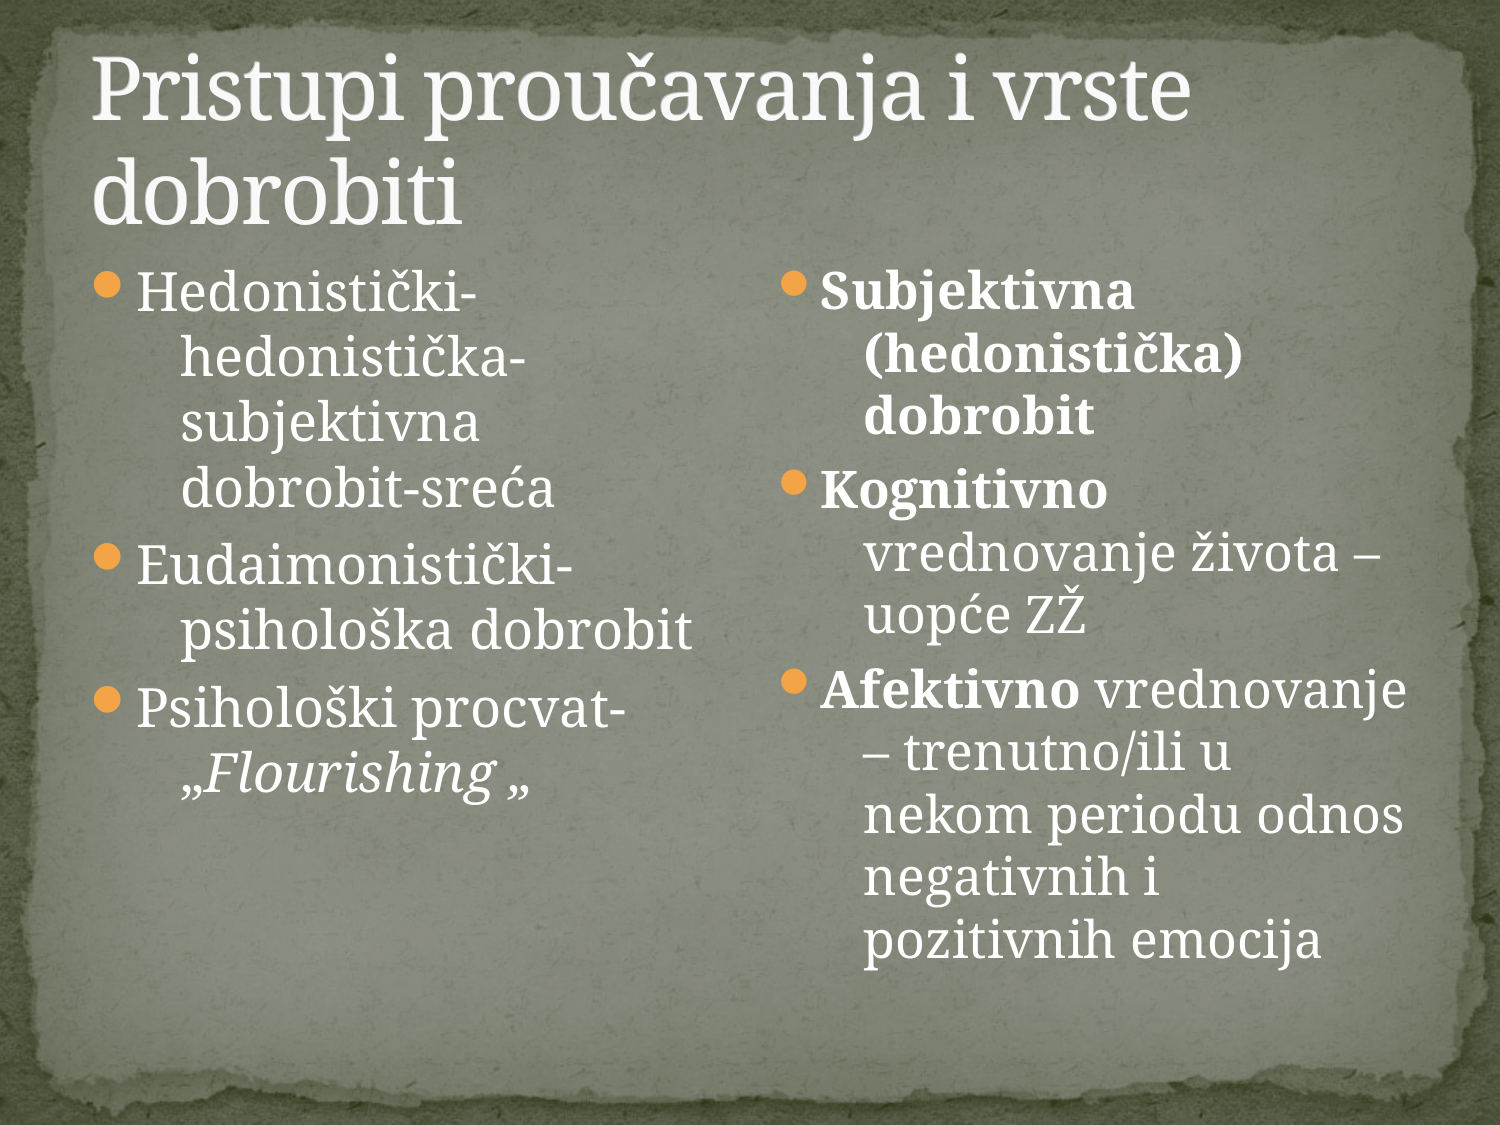

# Pristupi proučavanja i vrste dobrobiti
Hedonistički- hedonistička-subjektivna dobrobit-sreća
Eudaimonistički- psihološka dobrobit
Psihološki procvat- „Flourishing „
Subjektivna (hedonistička) dobrobit
Kognitivno vrednovanje života – uopće ZŽ
Afektivno vrednovanje – trenutno/ili u nekom periodu odnos negativnih i pozitivnih emocija